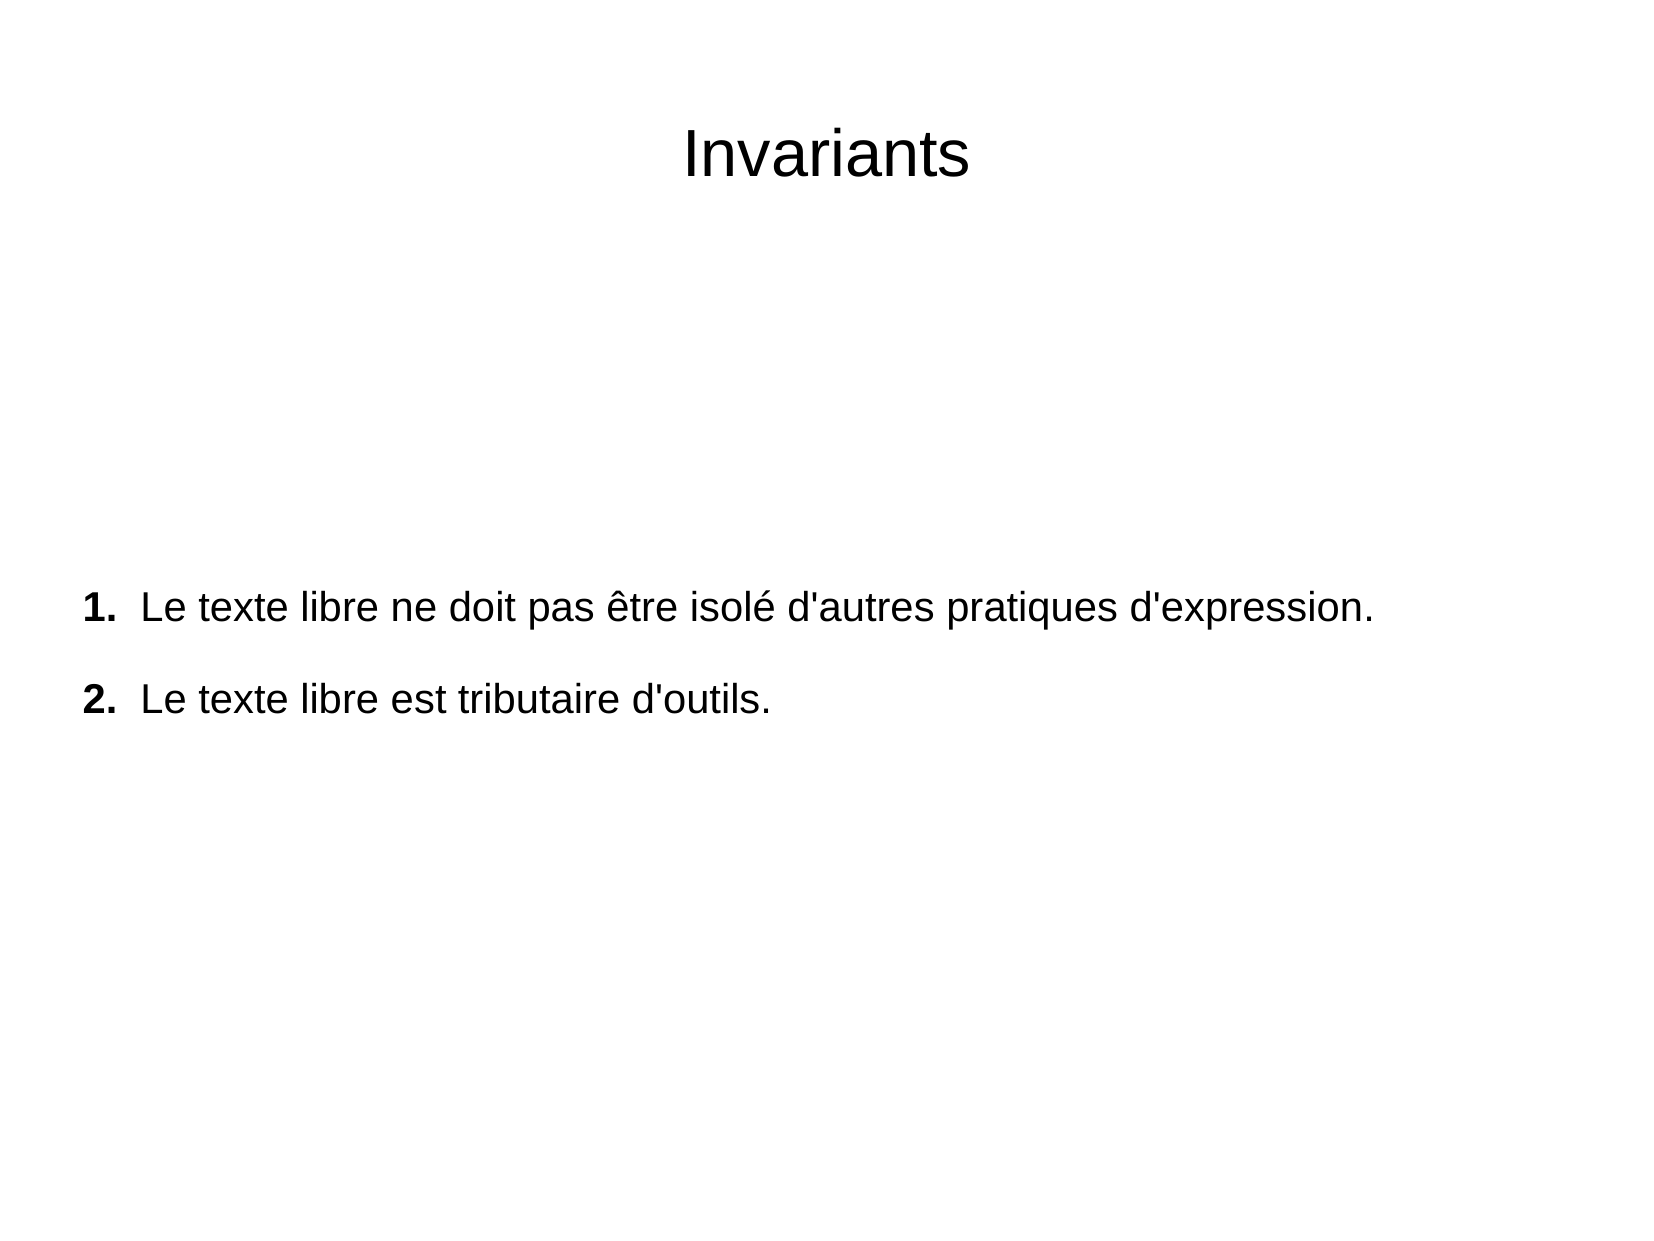

# Invariants
1. Le texte libre ne doit pas être isolé d'autres pratiques d'expression.
2. Le texte libre est tributaire d'outils.